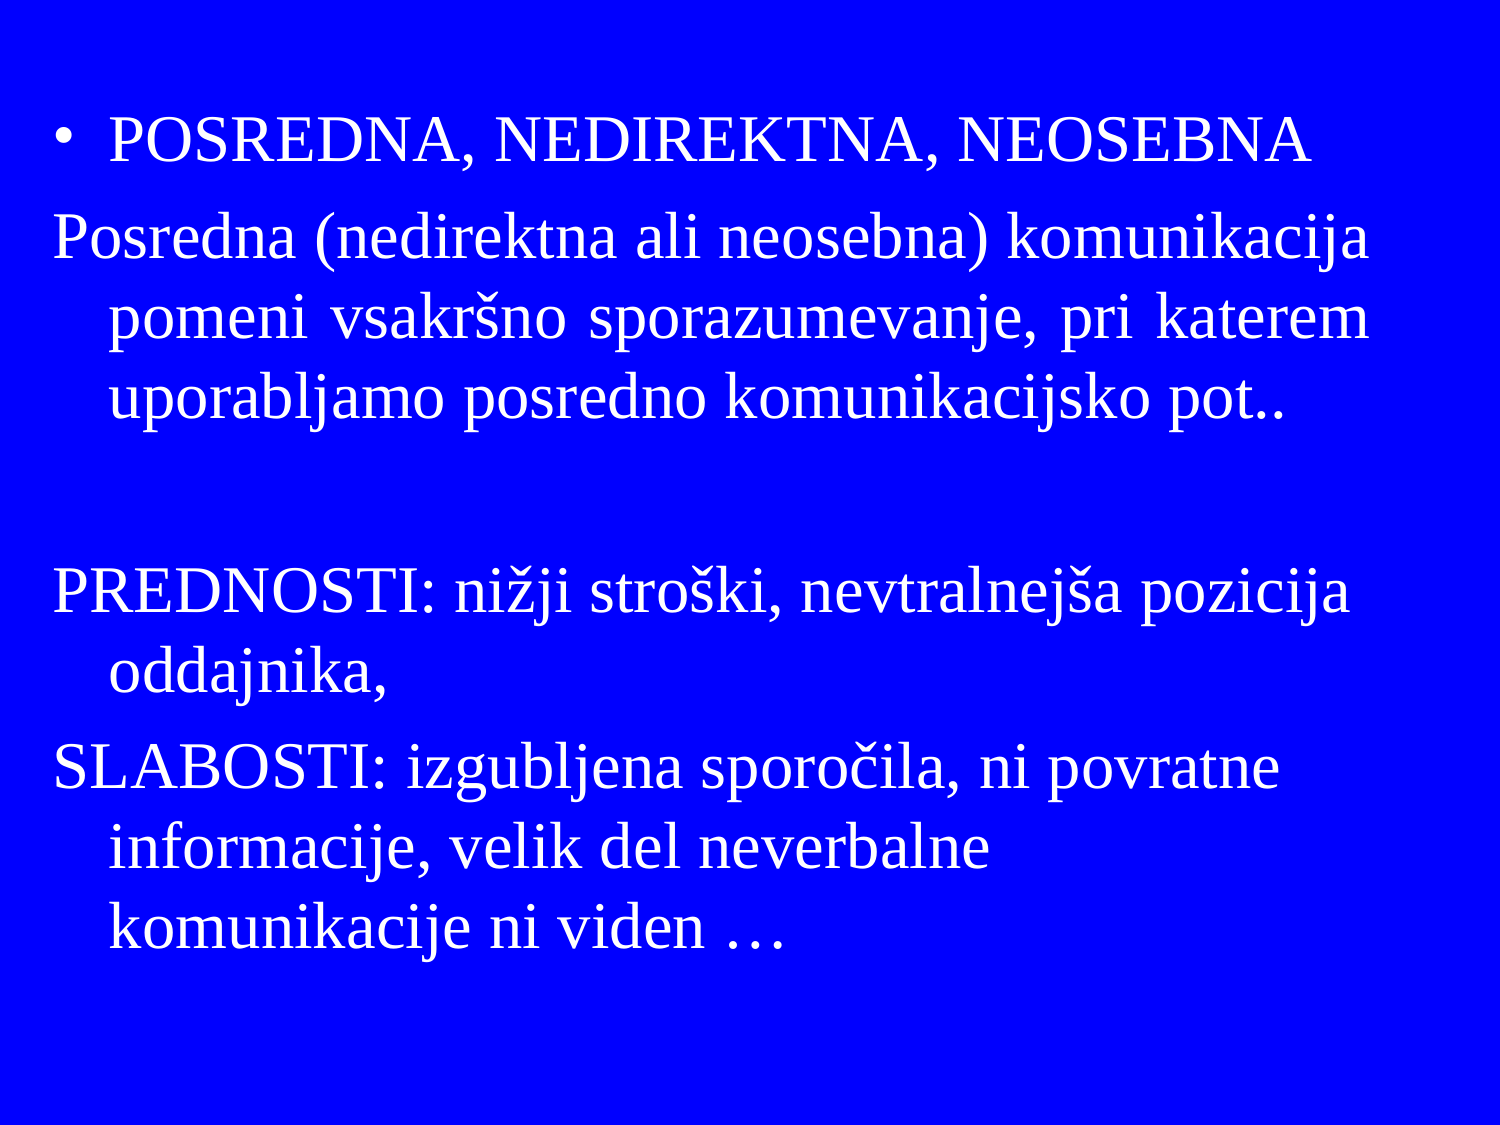

# POSREDNA, NEDIREKTNA, NEOSEBNA
Posredna (nedirektna ali neosebna) komunikacija pomeni vsakršno sporazumevanje, pri katerem uporabljamo posredno komunikacijsko pot..
PREDNOSTI: nižji stroški, nevtralnejša pozicija oddajnika,
SLABOSTI: izgubljena sporočila, ni povratne informacije, velik del neverbalne komunikacije ni viden …